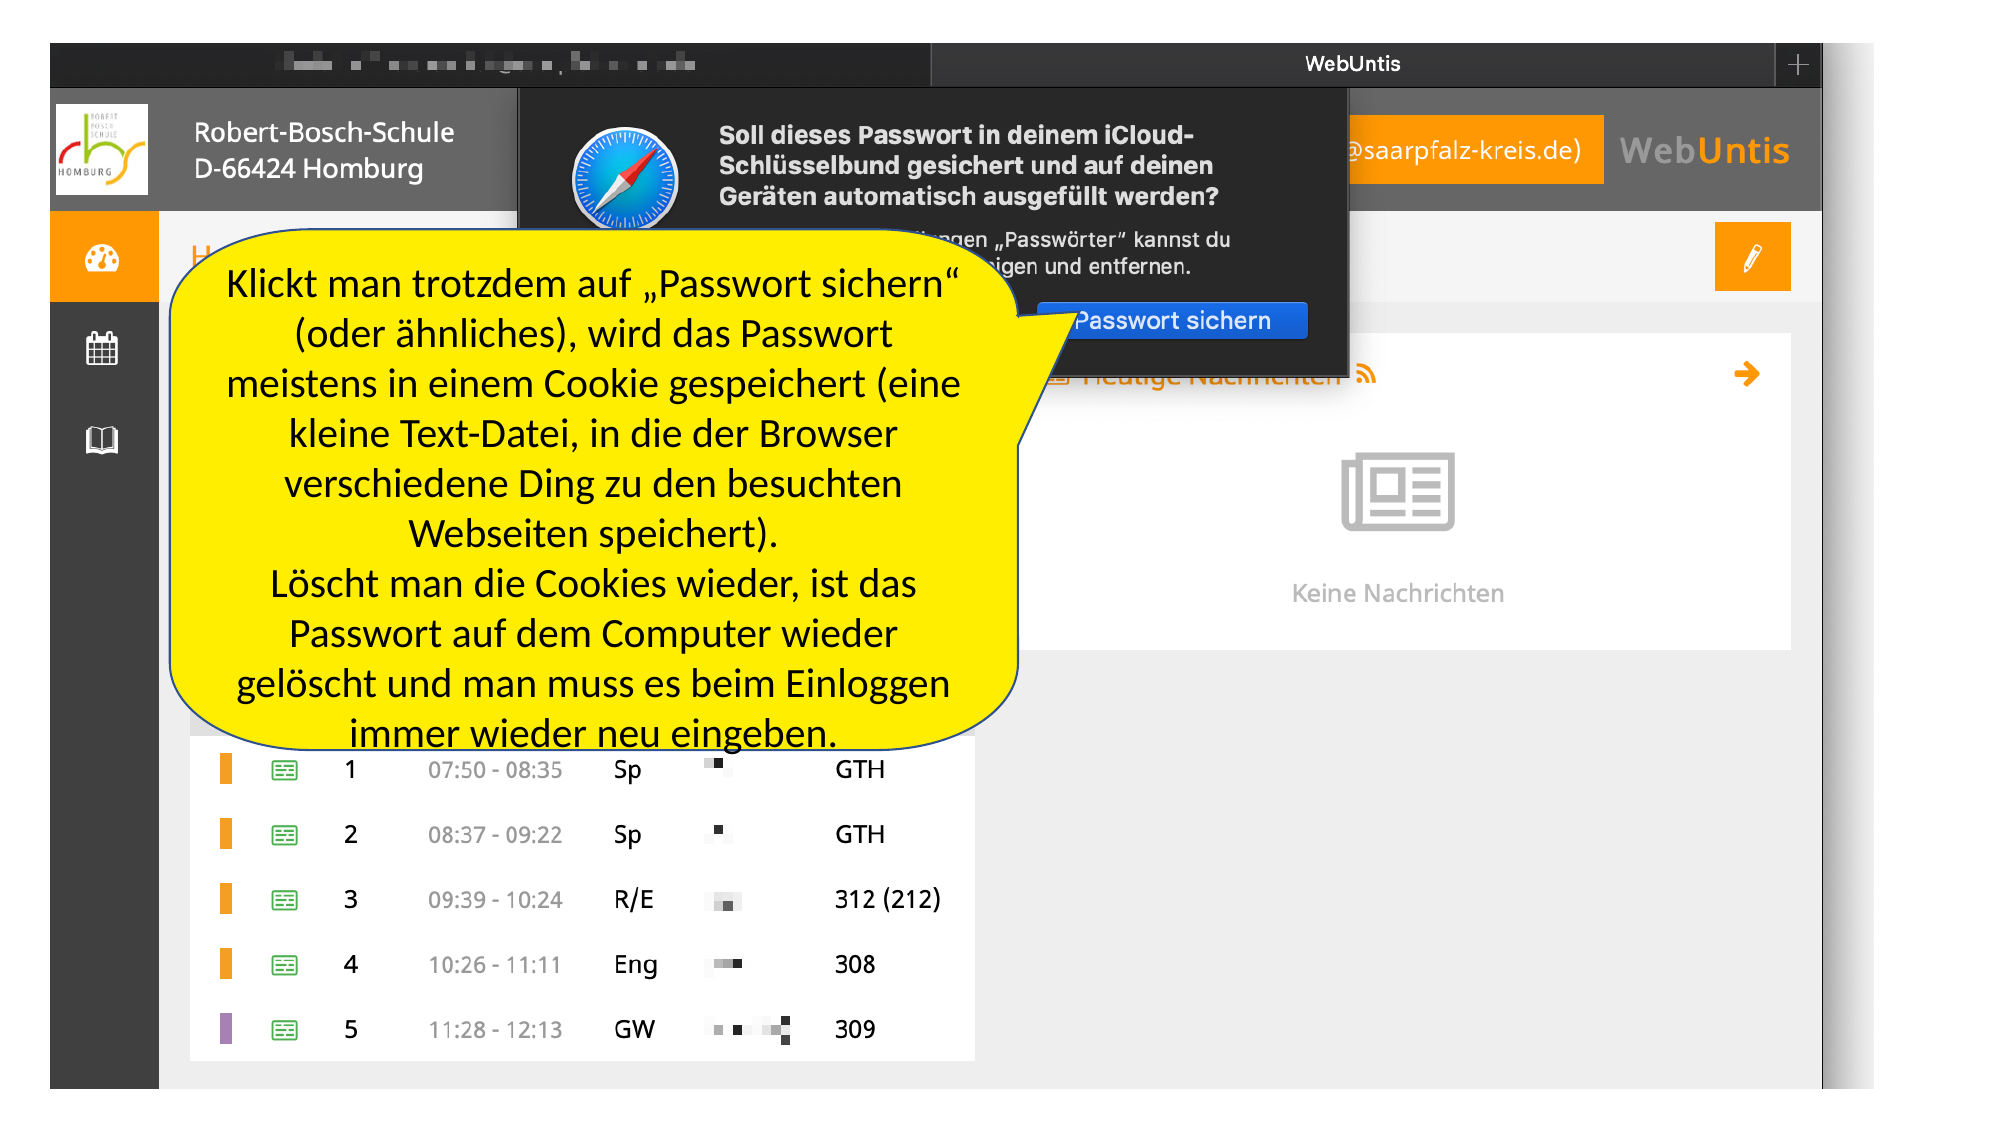

Klickt man trotzdem auf „Passwort sichern“ (oder ähnliches), wird das Passwort meistens in einem Cookie gespeichert (eine kleine Text-Datei, in die der Browser verschiedene Ding zu den besuchten Webseiten speichert).
Löscht man die Cookies wieder, ist das Passwort auf dem Computer wieder gelöscht und man muss es beim Einloggen immer wieder neu eingeben.